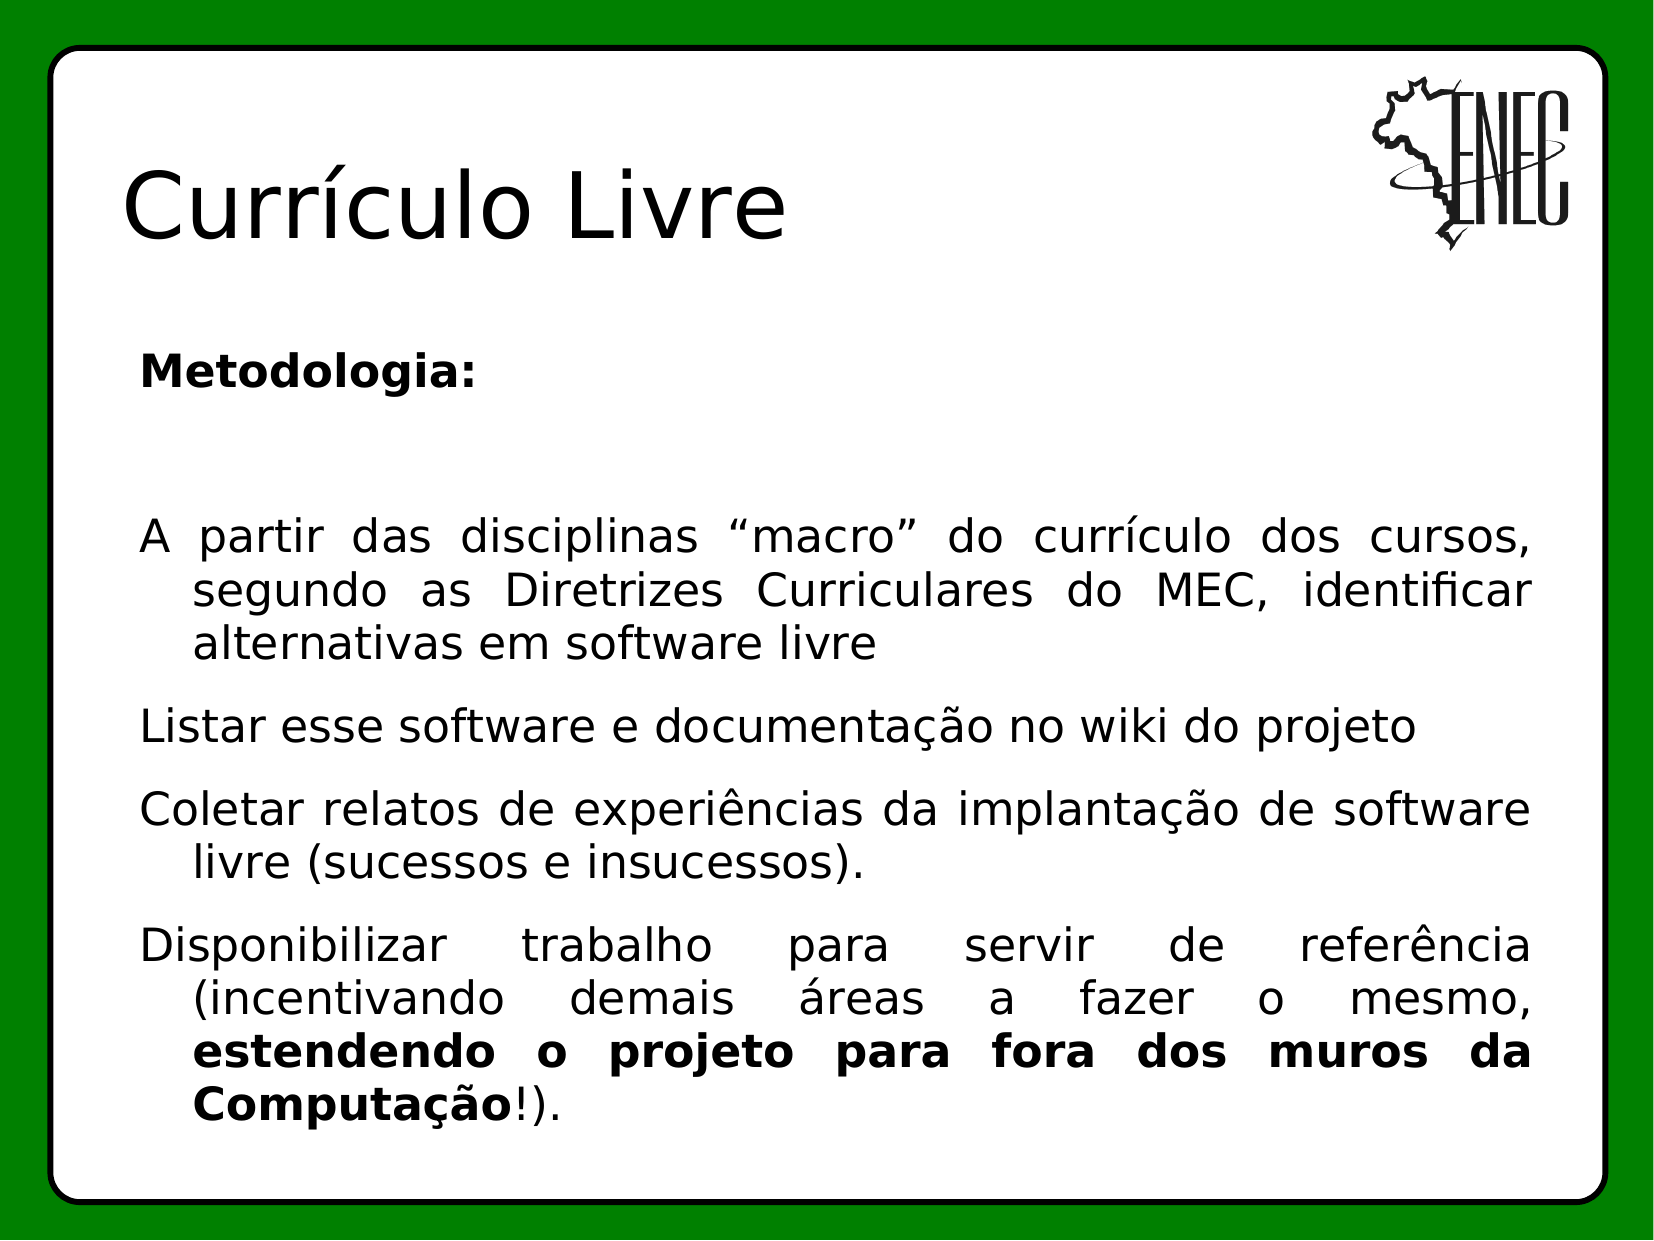

# Currículo Livre
Metodologia:
A partir das disciplinas “macro” do currículo dos cursos, segundo as Diretrizes Curriculares do MEC, identificar alternativas em software livre
Listar esse software e documentação no wiki do projeto
Coletar relatos de experiências da implantação de software livre (sucessos e insucessos).
Disponibilizar trabalho para servir de referência (incentivando demais áreas a fazer o mesmo, estendendo o projeto para fora dos muros da Computação!).